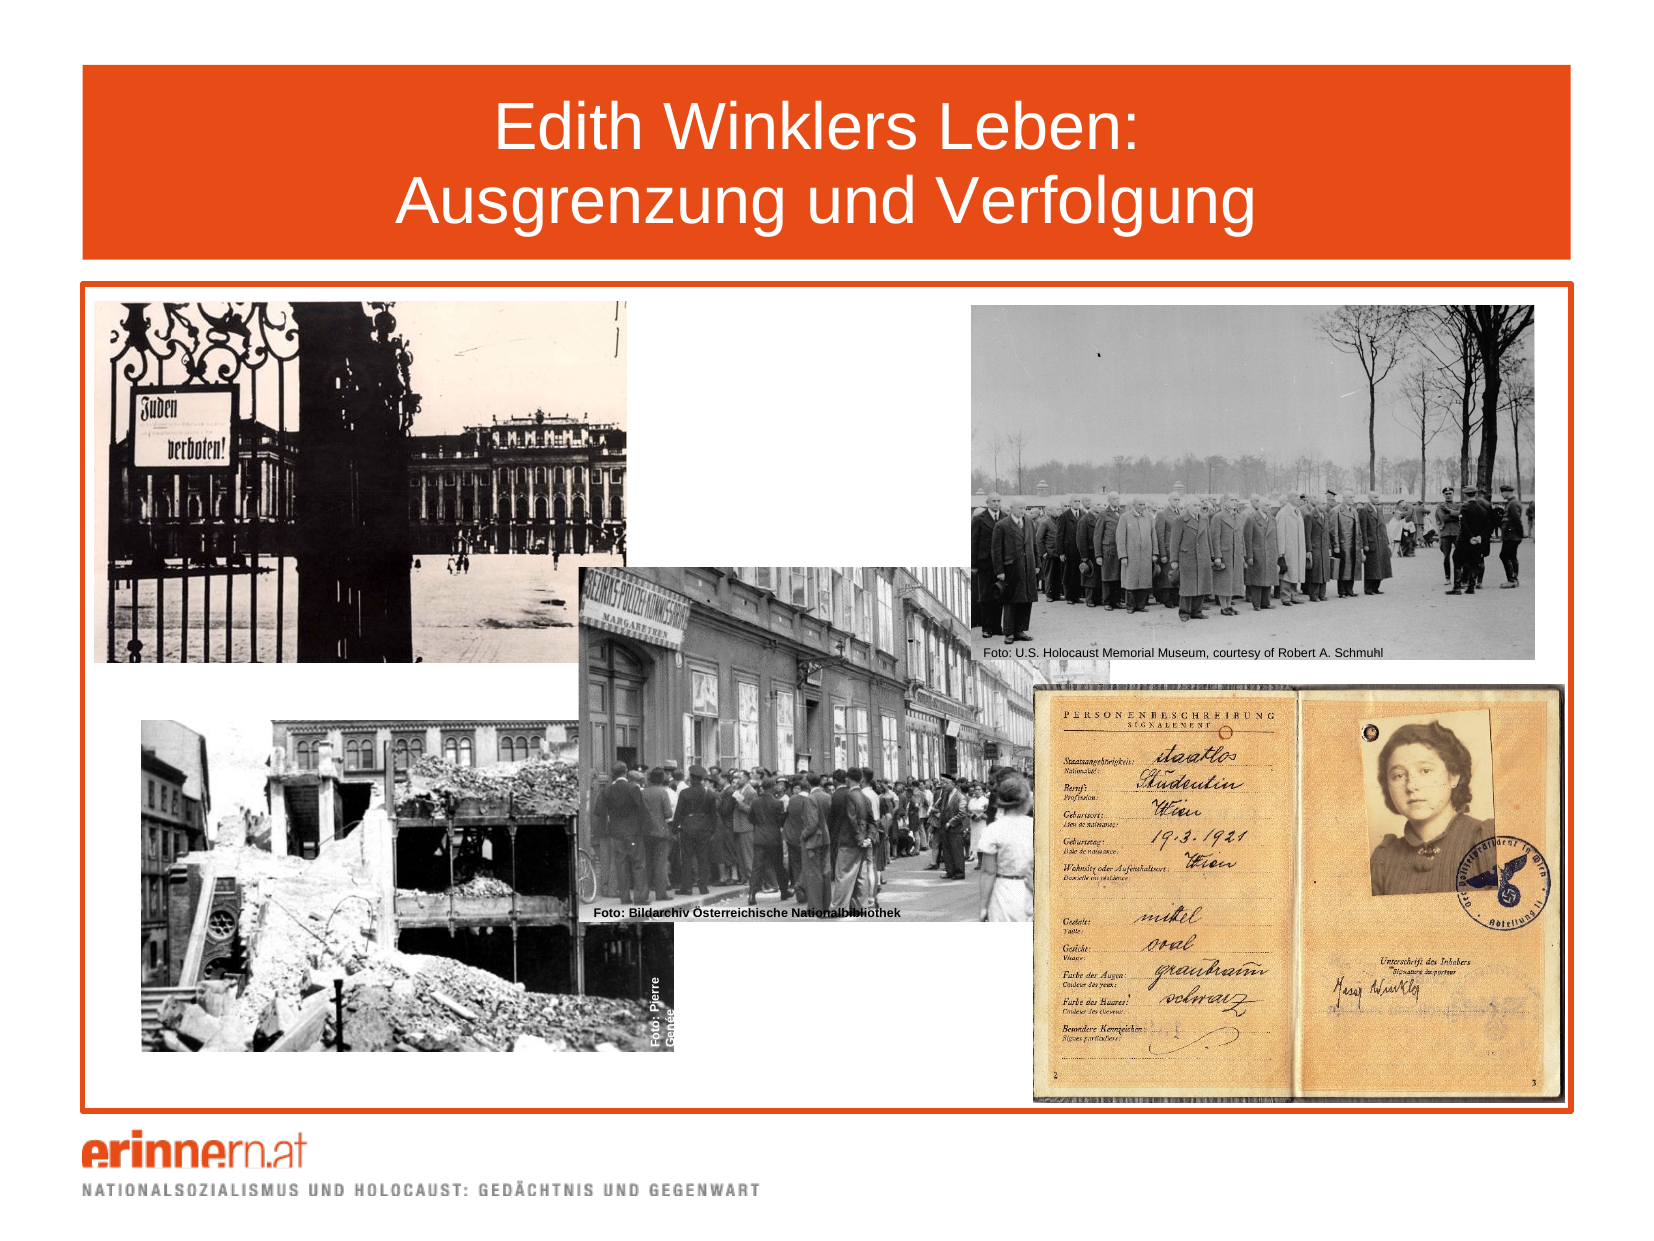

# Edith Winklers Leben: Ausgrenzung und Verfolgung
Foto: U.S. Holocaust Memorial Museum, courtesy of Robert A. Schmuhl
Foto: Bildarchiv Österreichische Nationalbibliothek
Foto: Pierre Genée